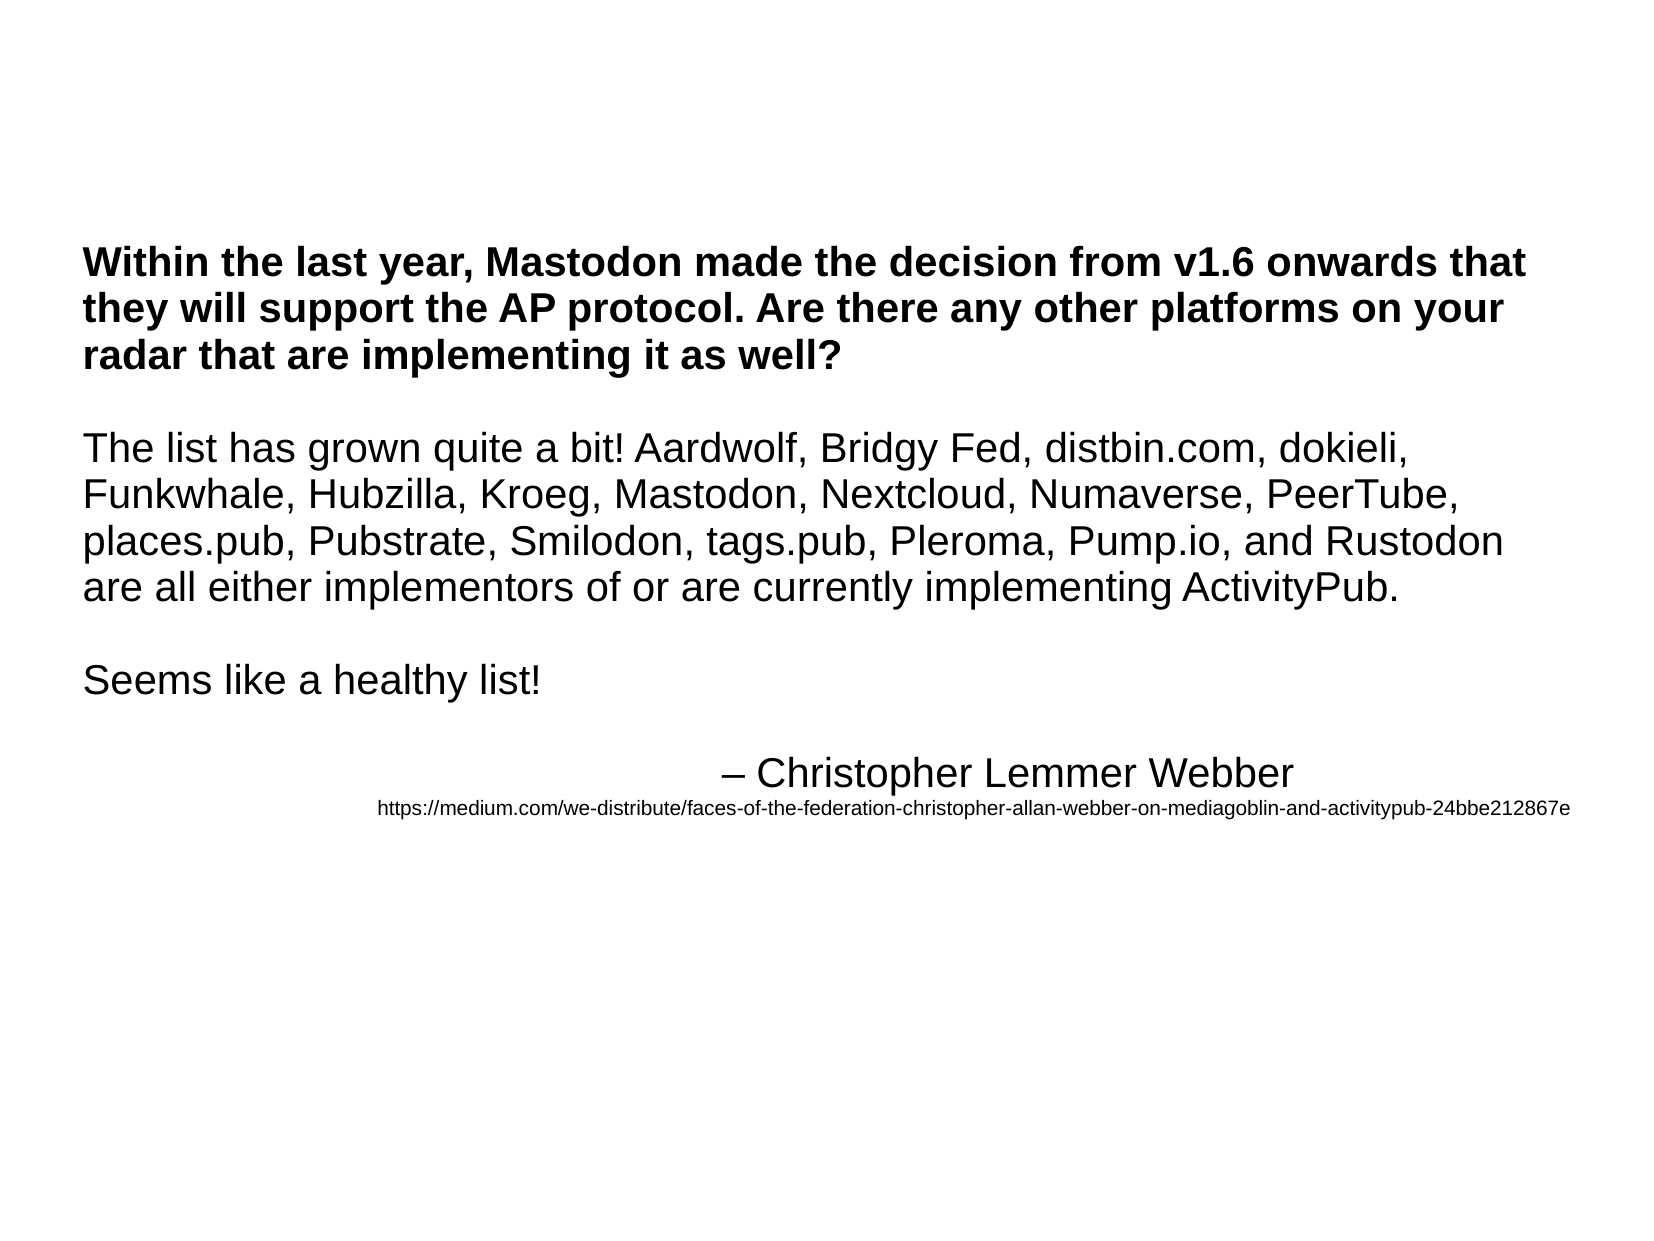

# Within the last year, Mastodon made the decision from v1.6 onwards that they will support the AP protocol. Are there any other platforms on your radar that are implementing it as well?
The list has grown quite a bit! Aardwolf, Bridgy Fed, distbin.com, dokieli, Funkwhale, Hubzilla, Kroeg, Mastodon, Nextcloud, Numaverse, PeerTube, places.pub, Pubstrate, Smilodon, tags.pub, Pleroma, Pump.io, and Rustodon are all either implementors of or are currently implementing ActivityPub.
Seems like a healthy list!
– Christopher Lemmer Webber
https://medium.com/we-distribute/faces-of-the-federation-christopher-allan-webber-on-mediagoblin-and-activitypub-24bbe212867e